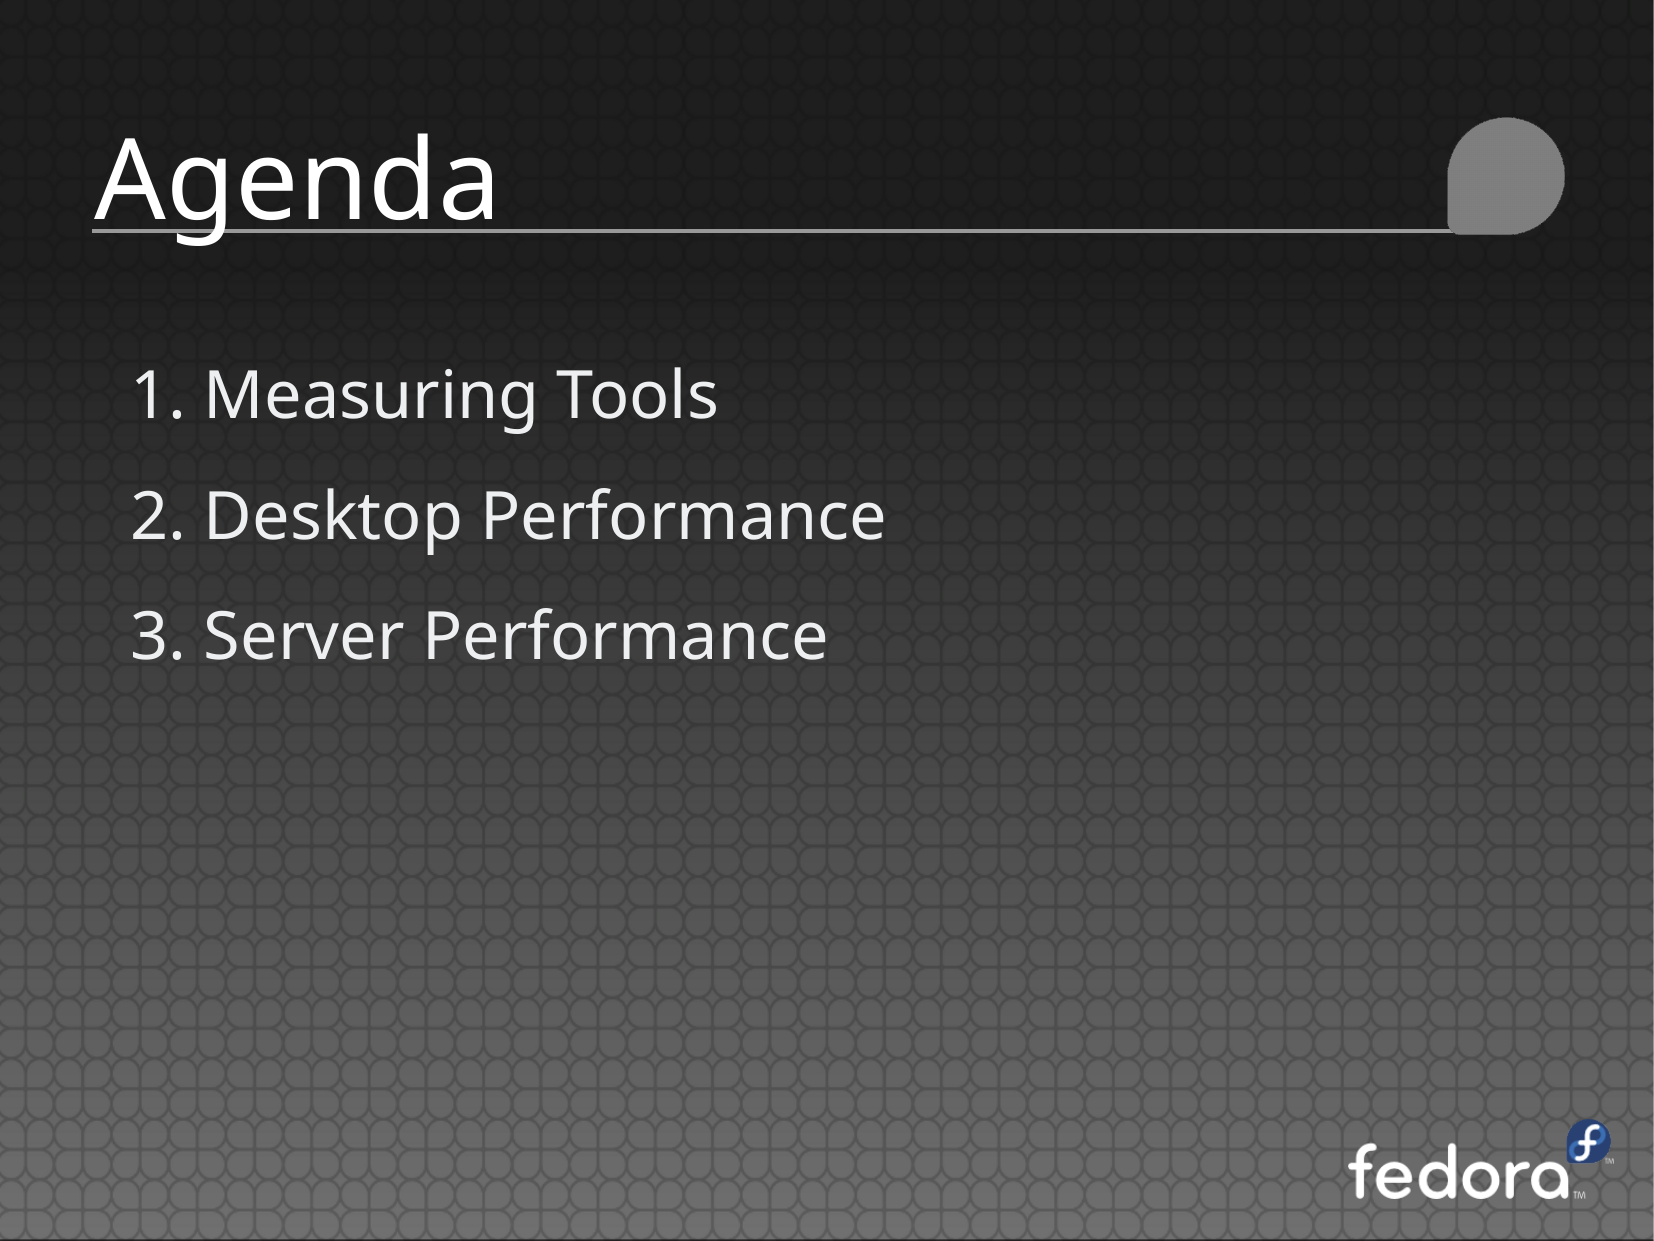

# Agenda
 Measuring Tools
 Desktop Performance
 Server Performance